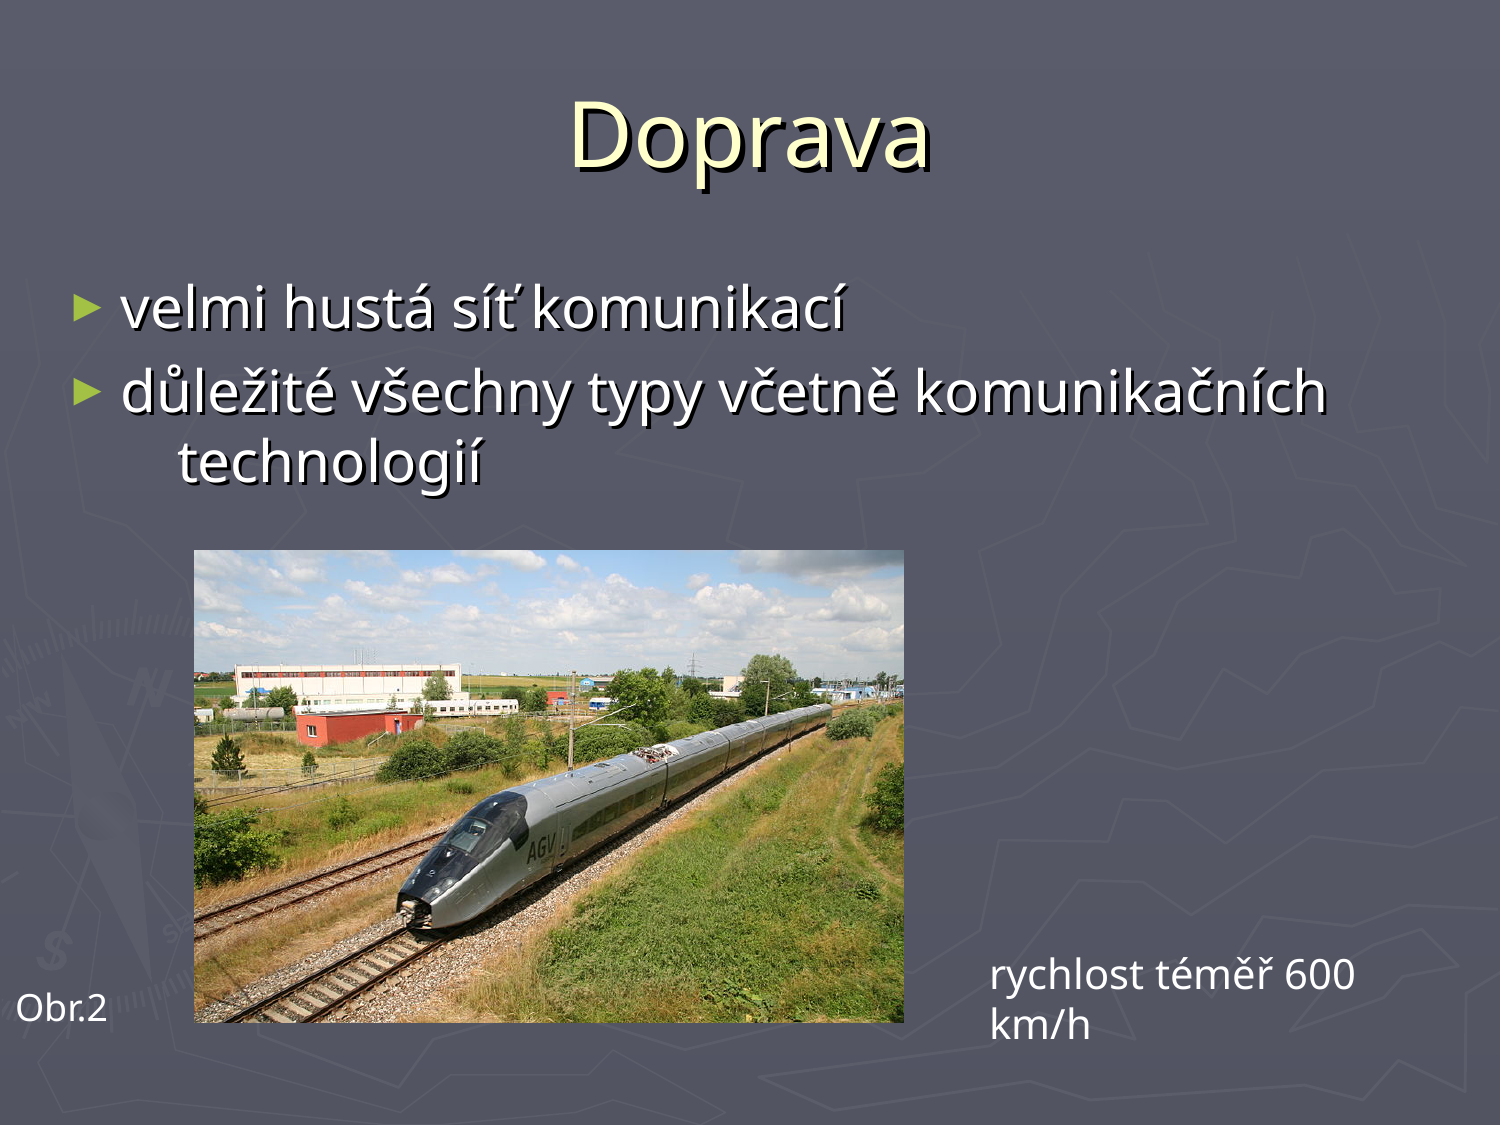

# Doprava
velmi hustá síť komunikací
důležité všechny typy včetně komunikačních technologií
rychlost téměř 600 km/h
Obr.2